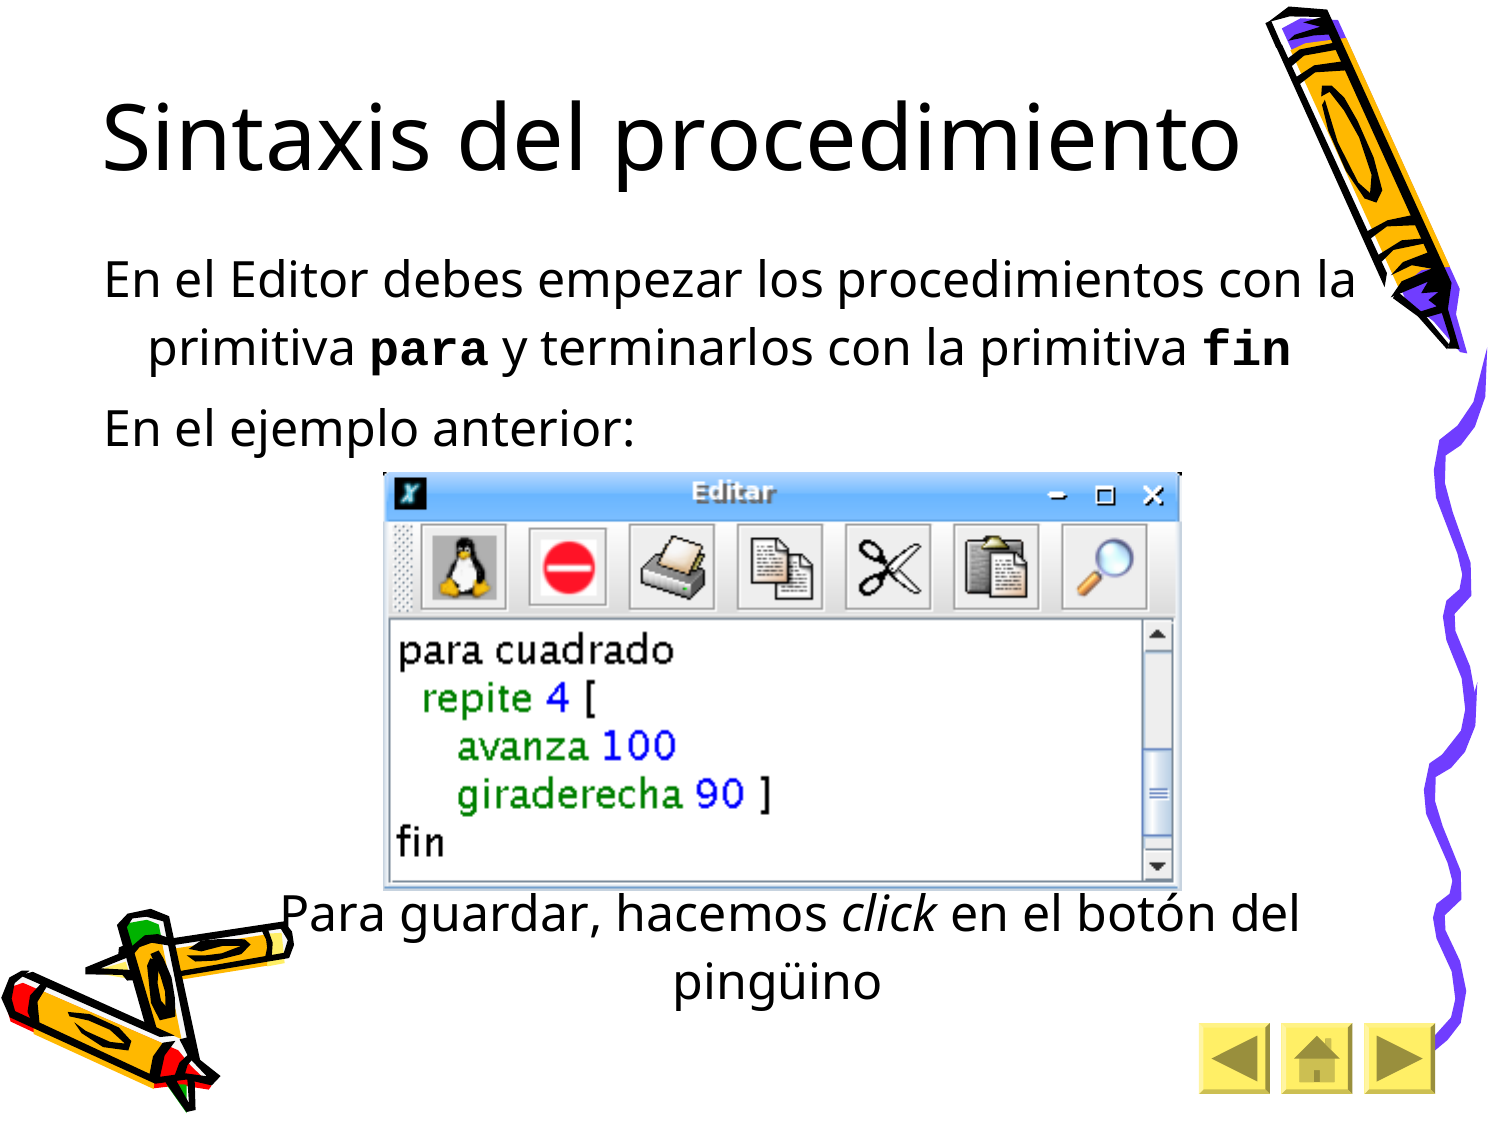

# Sintaxis del procedimiento
En el Editor debes empezar los procedimientos con la primitiva para y terminarlos con la primitiva fin
En el ejemplo anterior:
	 Para guardar, hacemos click en el botón del pingüino